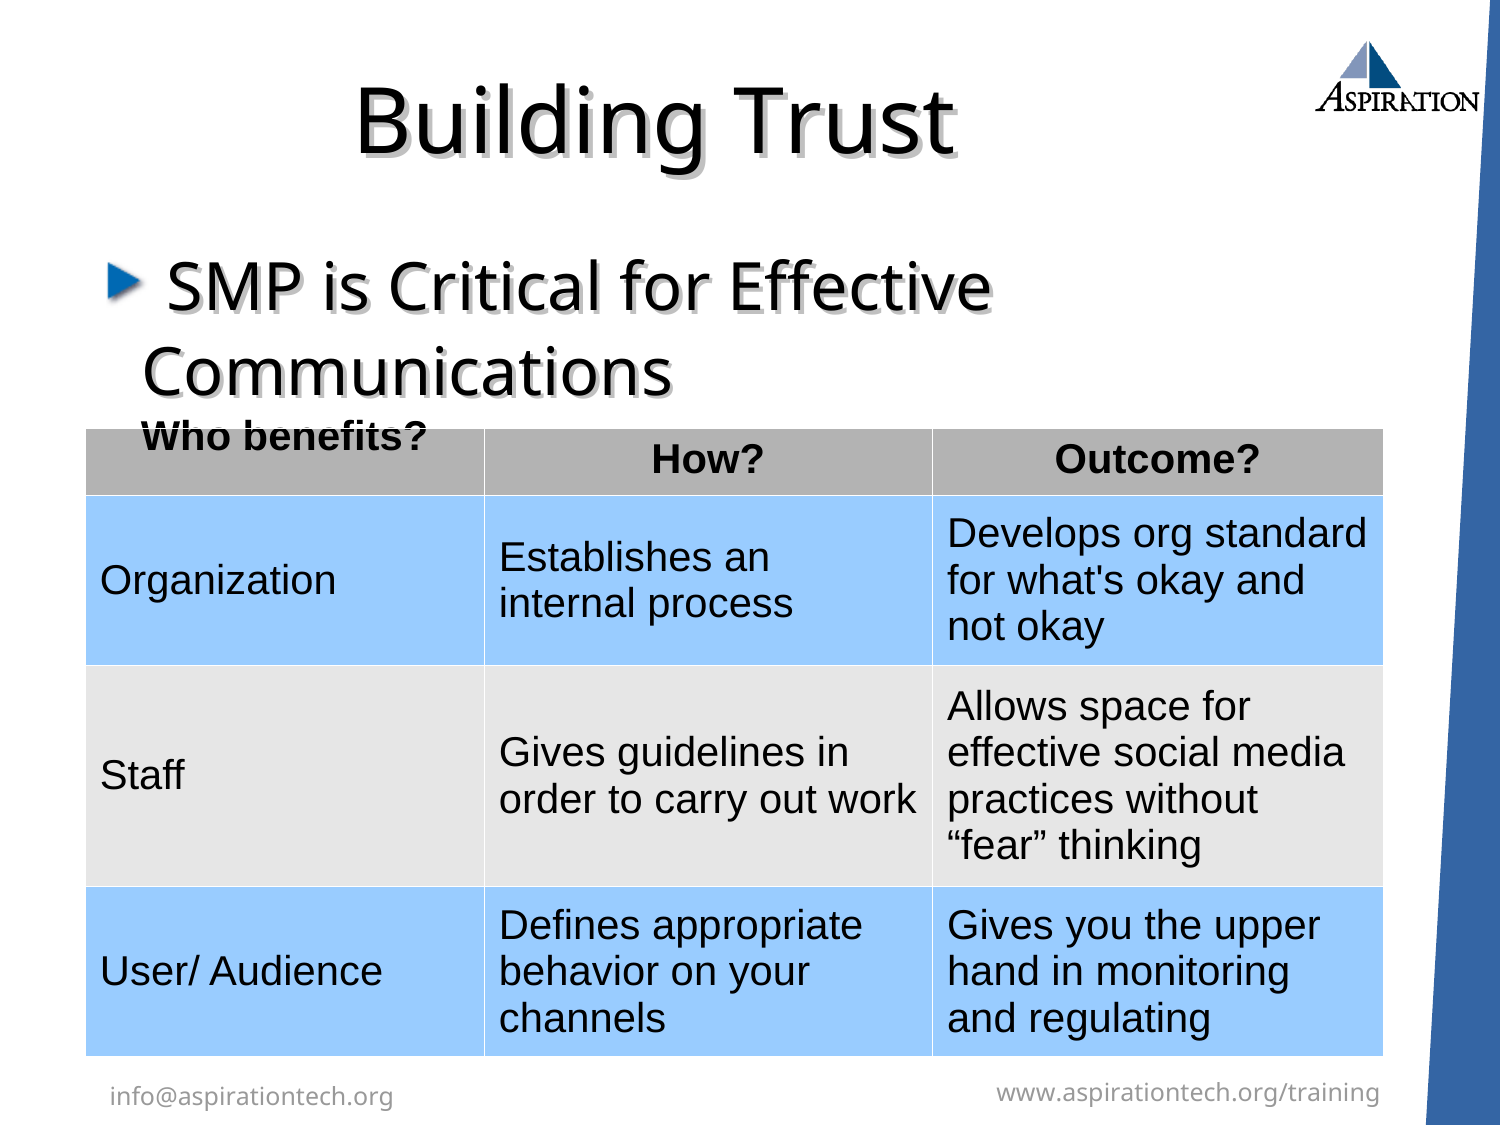

# Building Trust
 SMP is Critical for Effective Communications
| Who benefits? | How? | Outcome? |
| --- | --- | --- |
| Organization | Establishes an internal process | Develops org standard for what's okay and not okay |
| Staff | Gives guidelines in order to carry out work | Allows space for effective social media practices without “fear” thinking |
| User/ Audience | Defines appropriate behavior on your channels | Gives you the upper hand in monitoring and regulating |